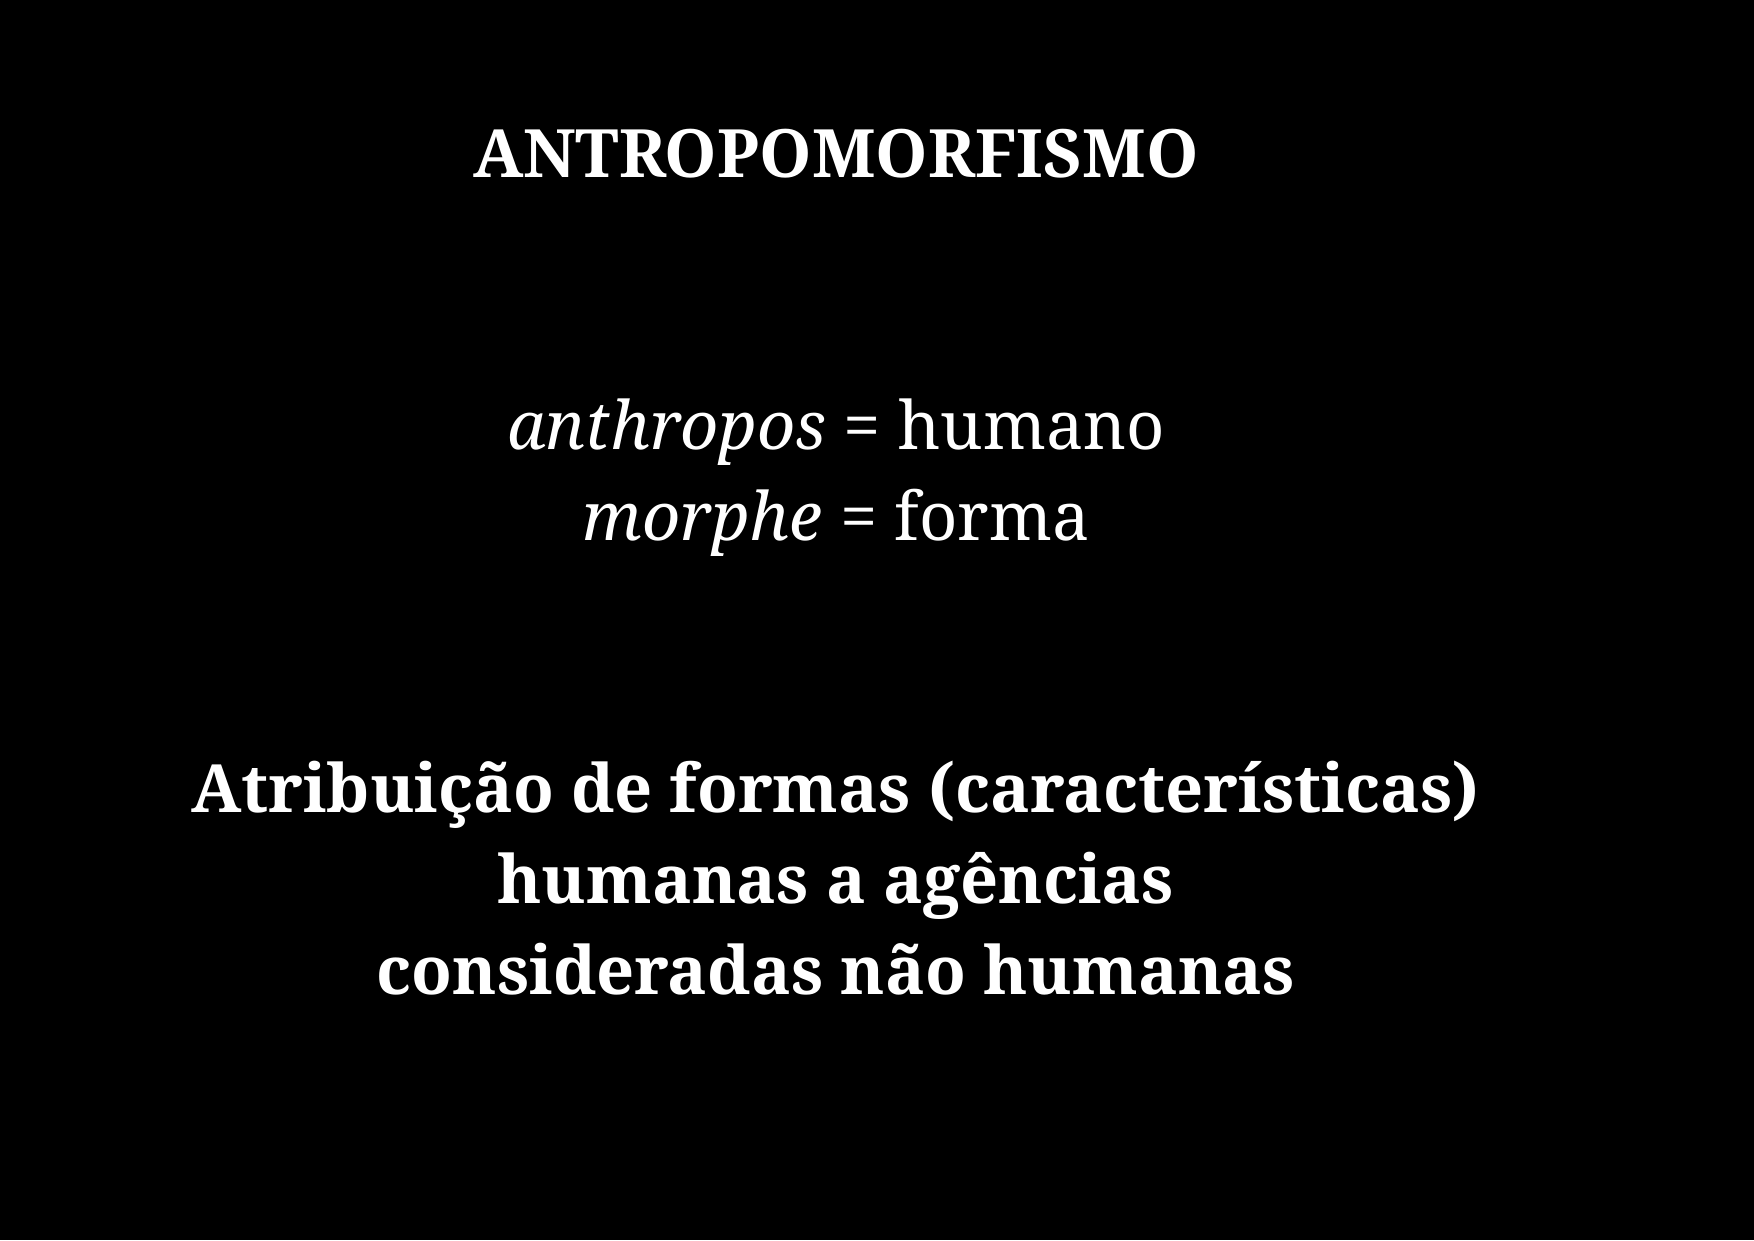

ANTROPOMORFISMO
anthropos = humano
morphe = forma
Atribuição de formas (características) humanas a agências
consideradas não humanas